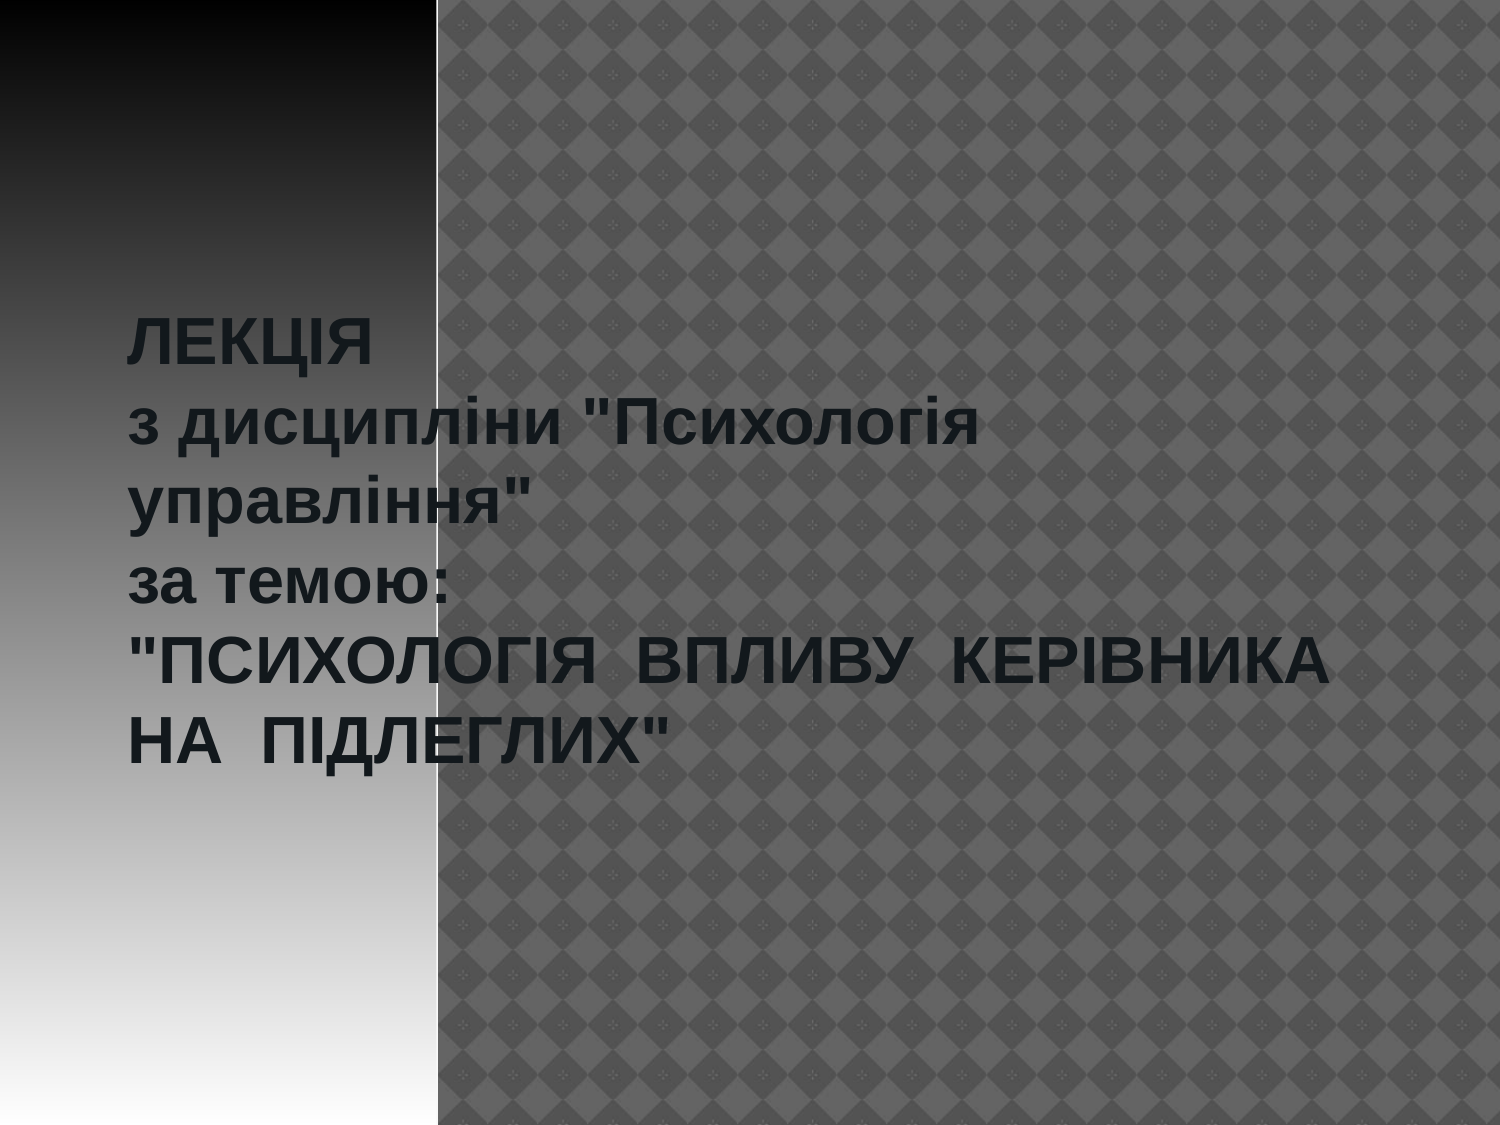

# ЛЕКЦІЯ з дисципліни "Психологія управління" за темою: "ПСИХОЛОГІЯ ВПЛИВУ КЕРІВНИКА НА ПІДЛЕГЛИХ"